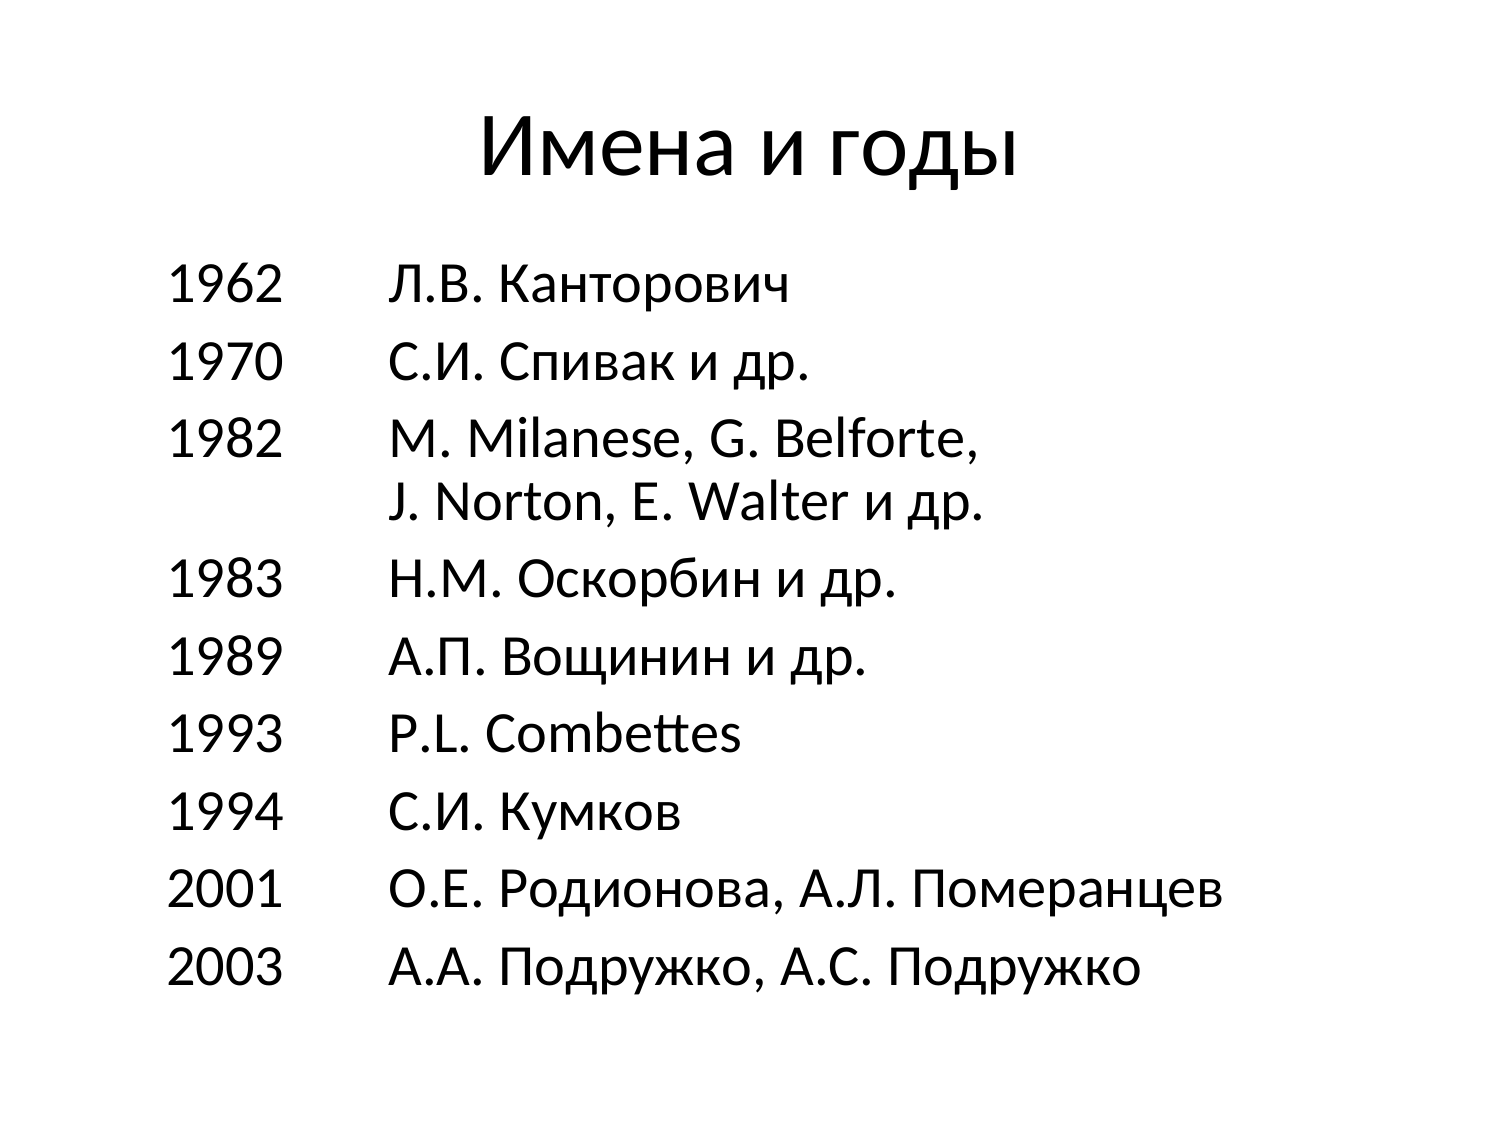

Имена и годы
1962	Л.В. Канторович
1970	С.И. Спивак и др.
1982	M. Milanese, G. Belforte,
		J. Norton, E. Walter и др.
1983	Н.М. Оскорбин и др.
1989	А.П. Вощинин и др.
1993	P.L. Combettes
1994	С.И. Кумков
2001	О.Е. Родионова, А.Л. Померанцев
2003	А.А. Подружко, А.С. Подружко